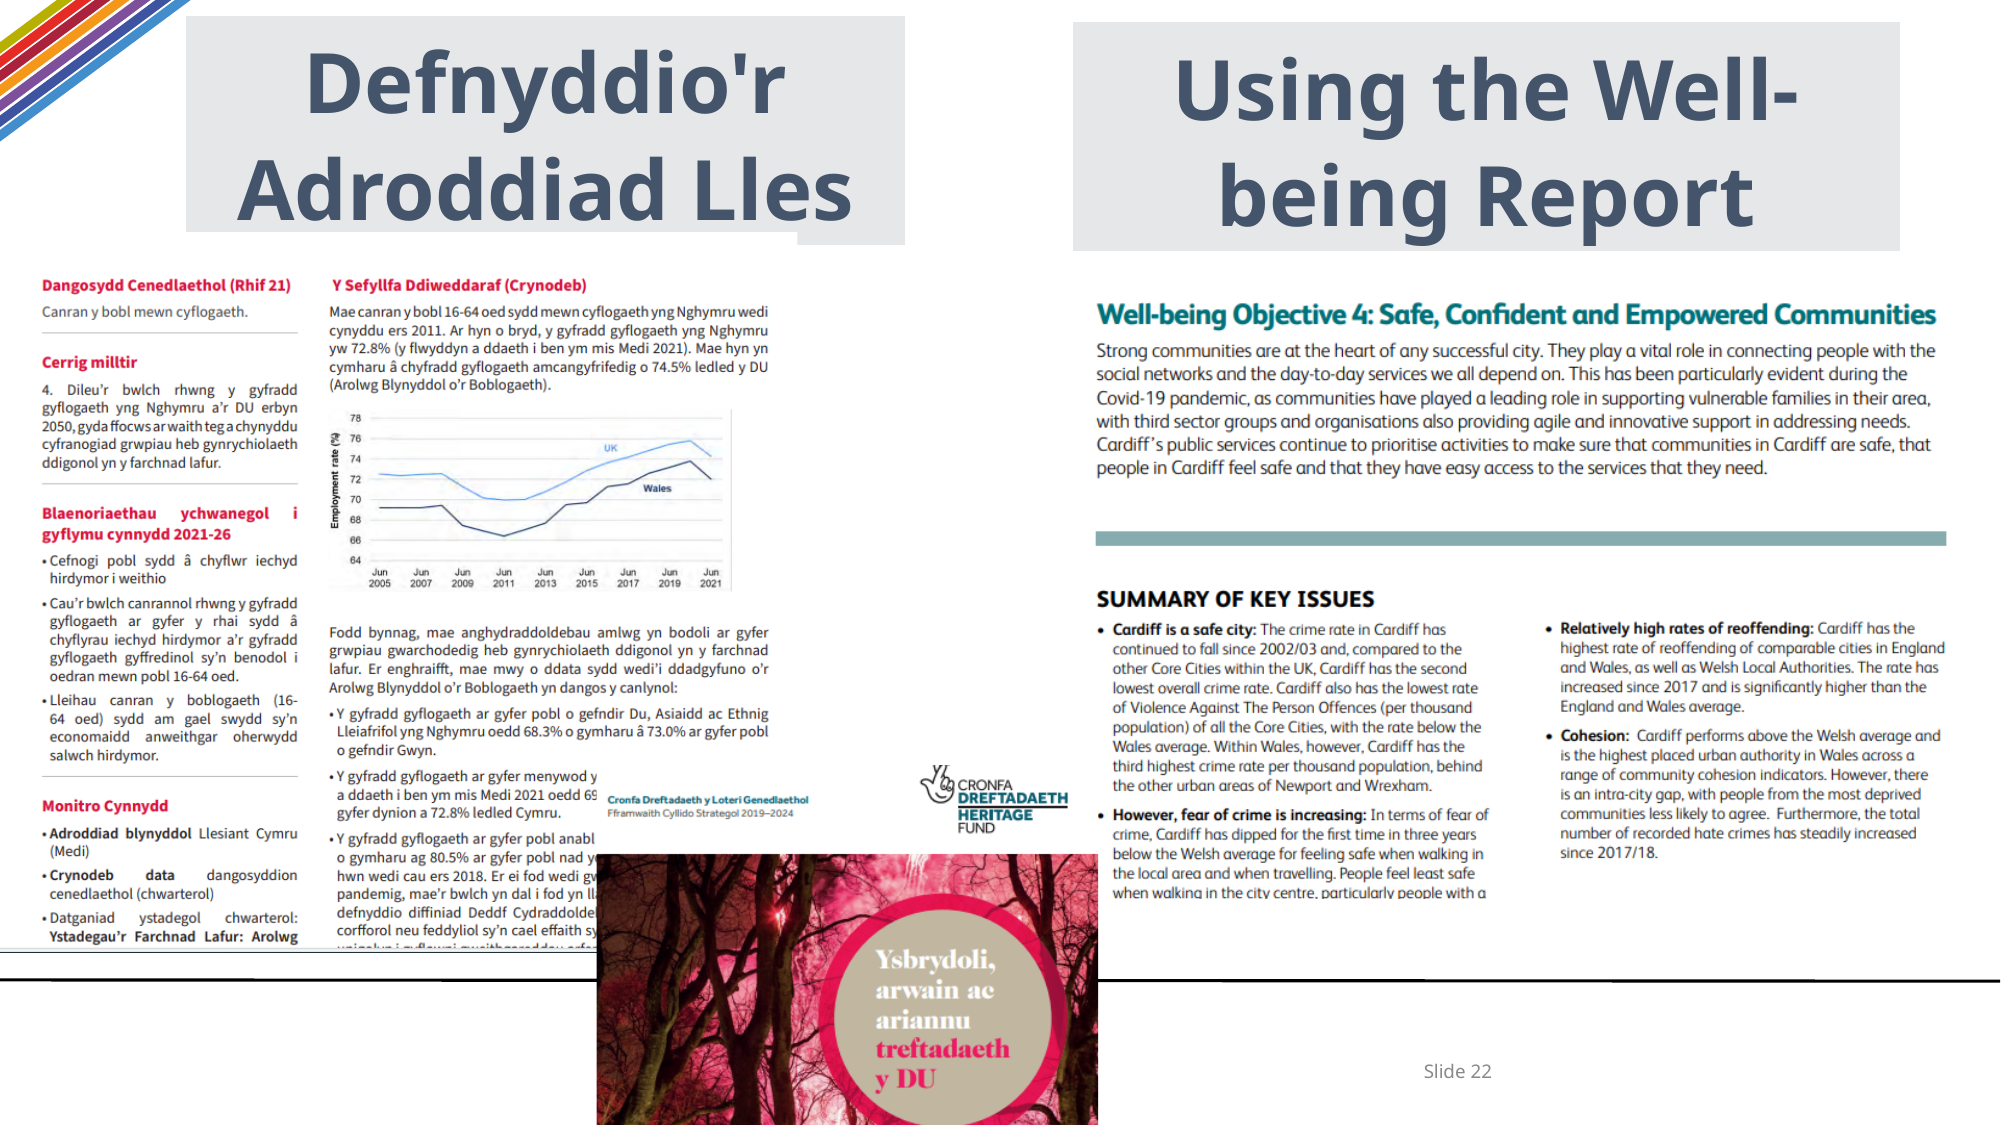

Defnyddio'r Adroddiad Lles
Using the Well-being Report